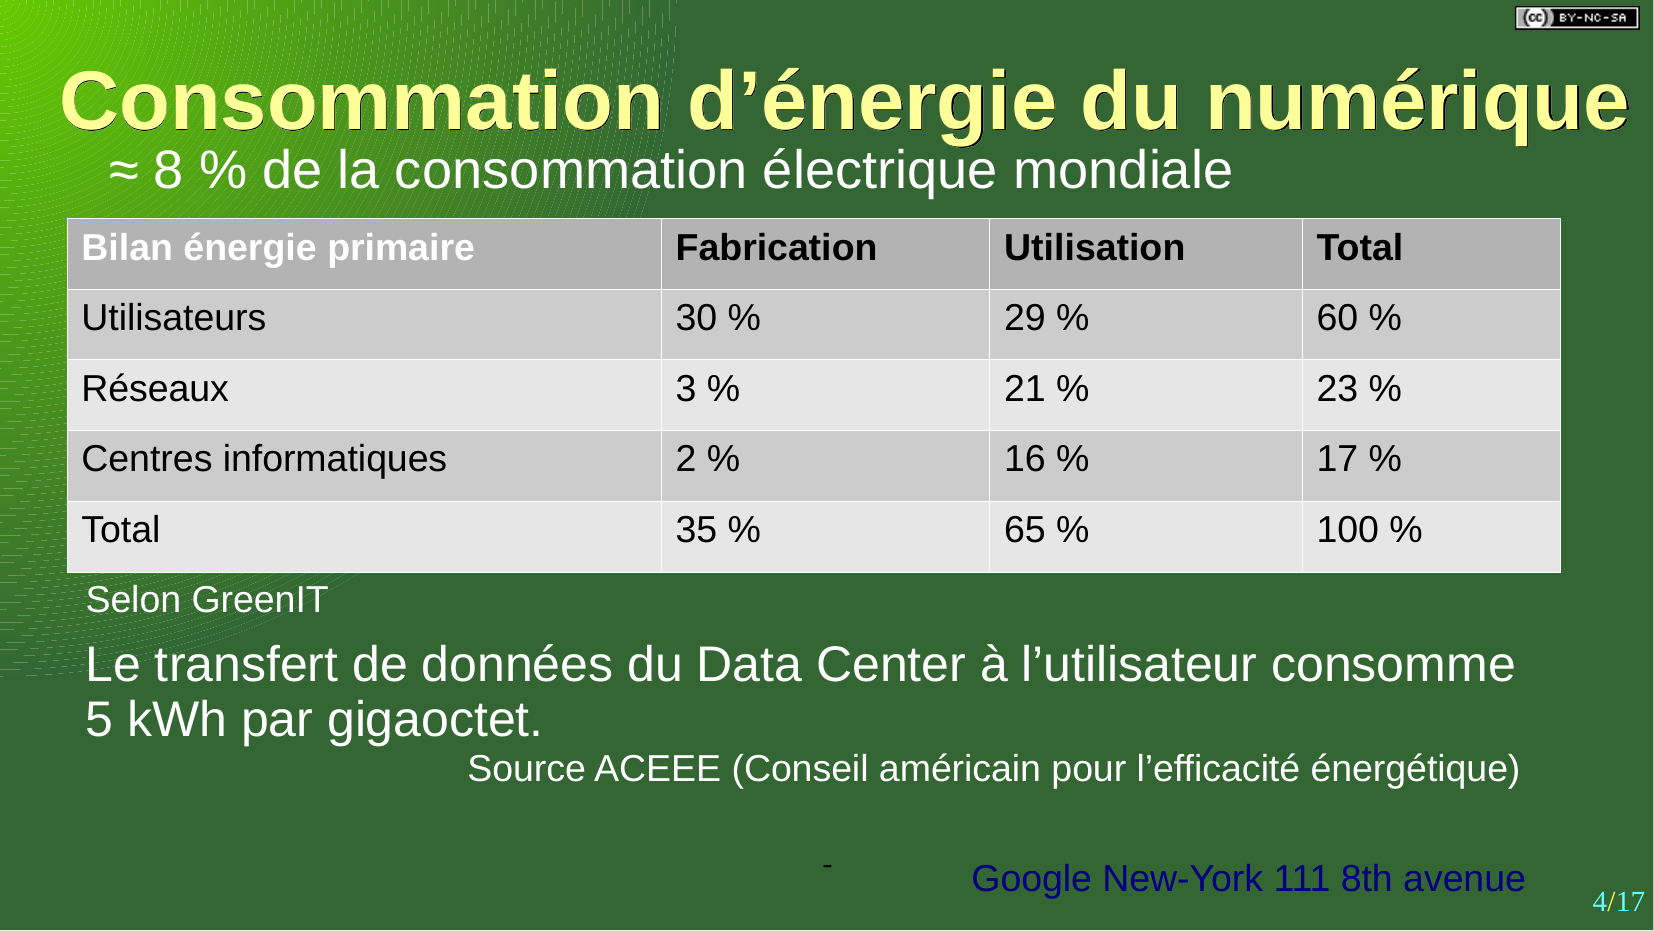

# Consommation d’énergie du numérique
≈ 8 % de la consommation électrique mondiale
| Bilan énergie primaire | Fabrication | Utilisation | Total |
| --- | --- | --- | --- |
| Utilisateurs | 30 % | 29 % | 60 % |
| Réseaux | 3 % | 21 % | 23 % |
| Centres informatiques | 2 % | 16 % | 17 % |
| Total | 35 % | 65 % | 100 % |
Selon GreenIT
Le transfert de données du Data Center à l’utilisateur consomme 5 kWh par gigaoctet.
Source ACEEE (Conseil américain pour l’efficacité énergétique)
-
Google New-York 111 8th avenue
4